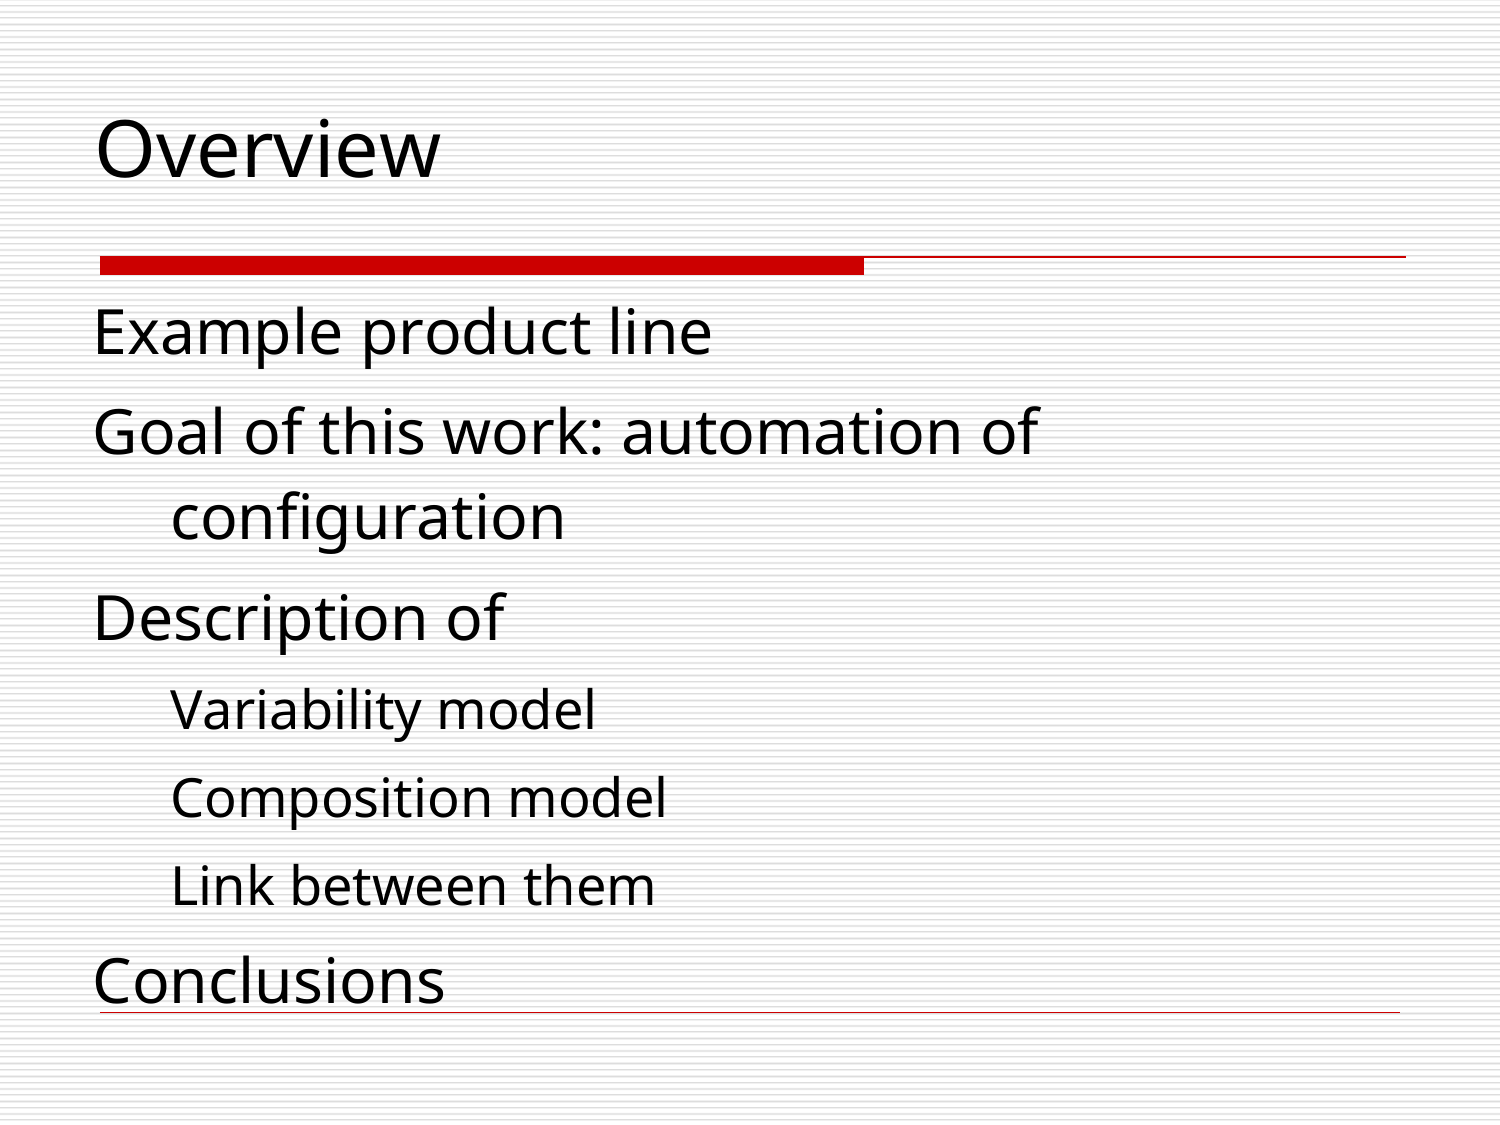

# Overview
Example product line
Goal of this work: automation of configuration
Description of
Variability model
Composition model
Link between them
Conclusions